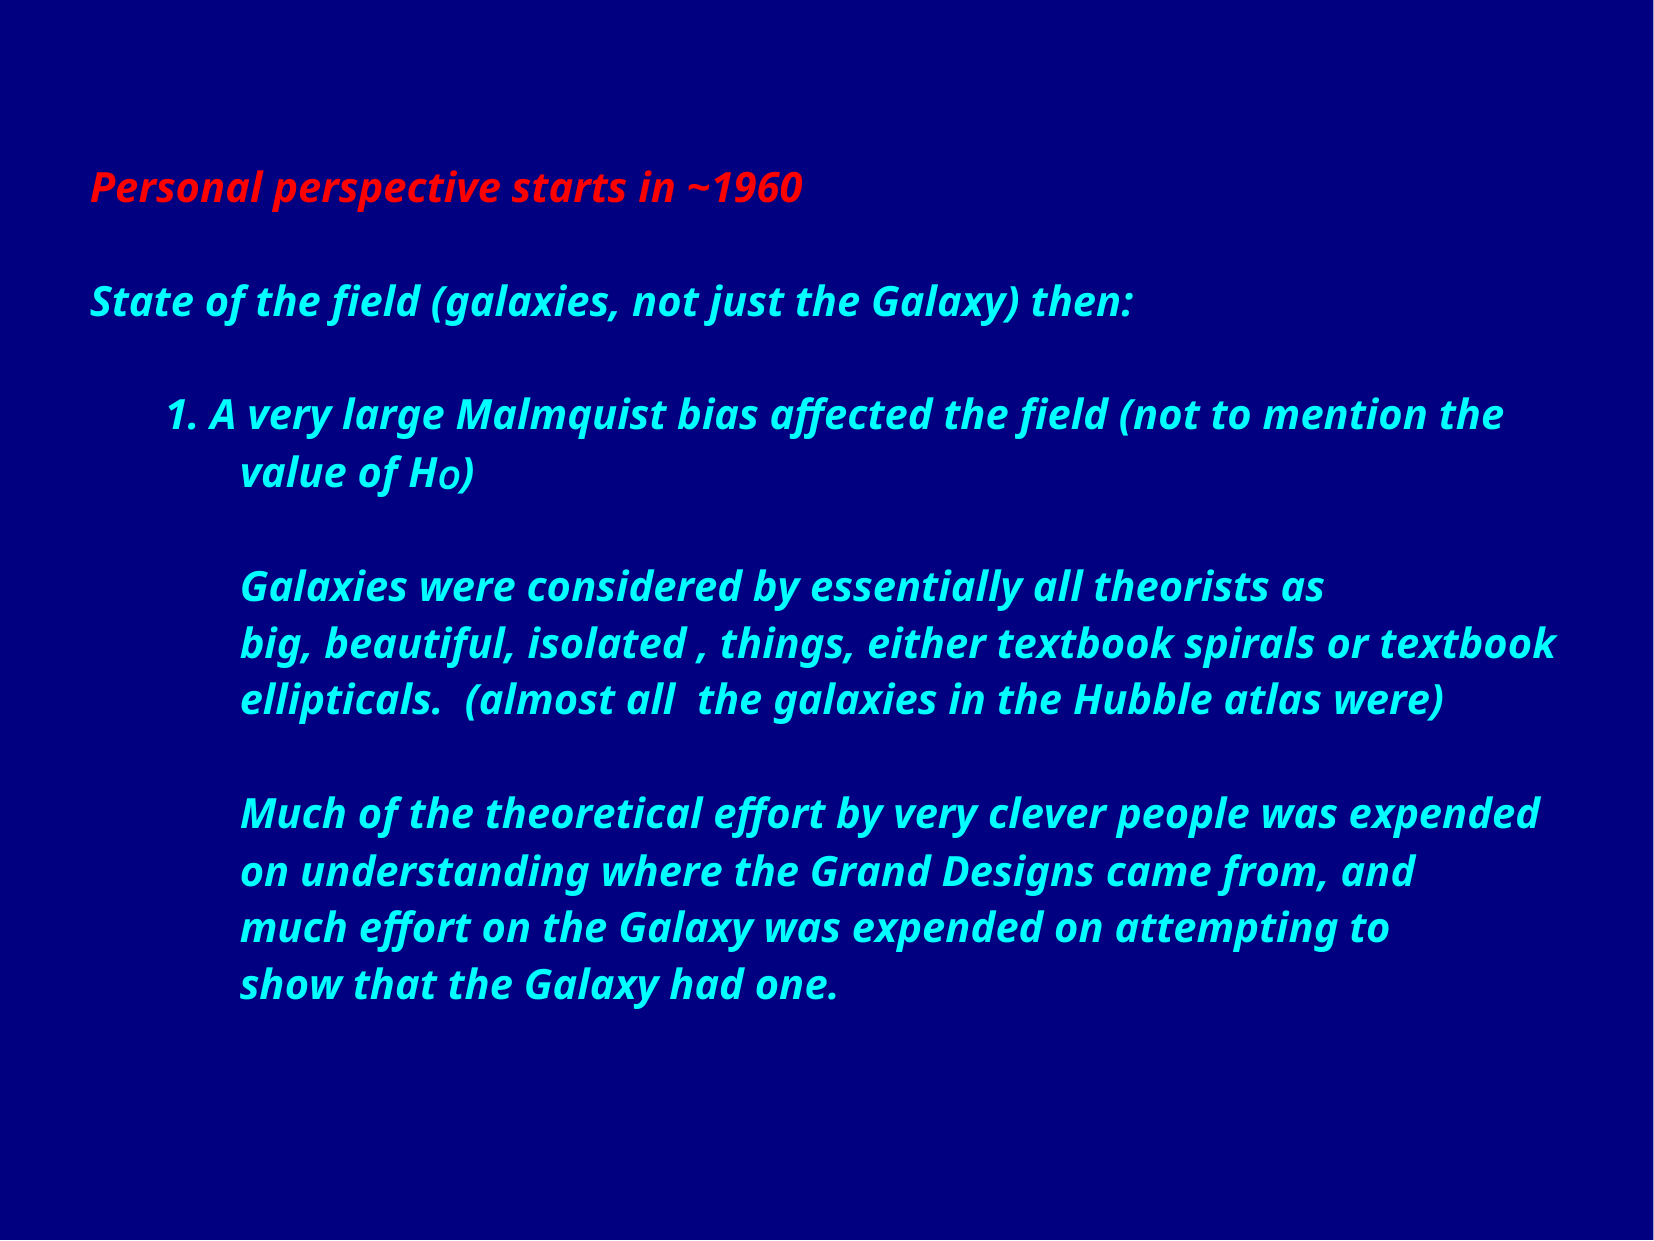

Personal perspective starts in ~1960
State of the field (galaxies, not just the Galaxy) then:
	1. A very large Malmquist bias affected the field (not to mention the
		value of HO)
		Galaxies were considered by essentially all theorists as
		big, beautiful, isolated , things, either textbook spirals or textbook
		ellipticals.	(almost all the galaxies in the Hubble atlas were)
		Much of the theoretical effort by very clever people was expended
		on understanding where the Grand Designs came from, and
		much effort on the Galaxy was expended on attempting to
		show that the Galaxy had one.